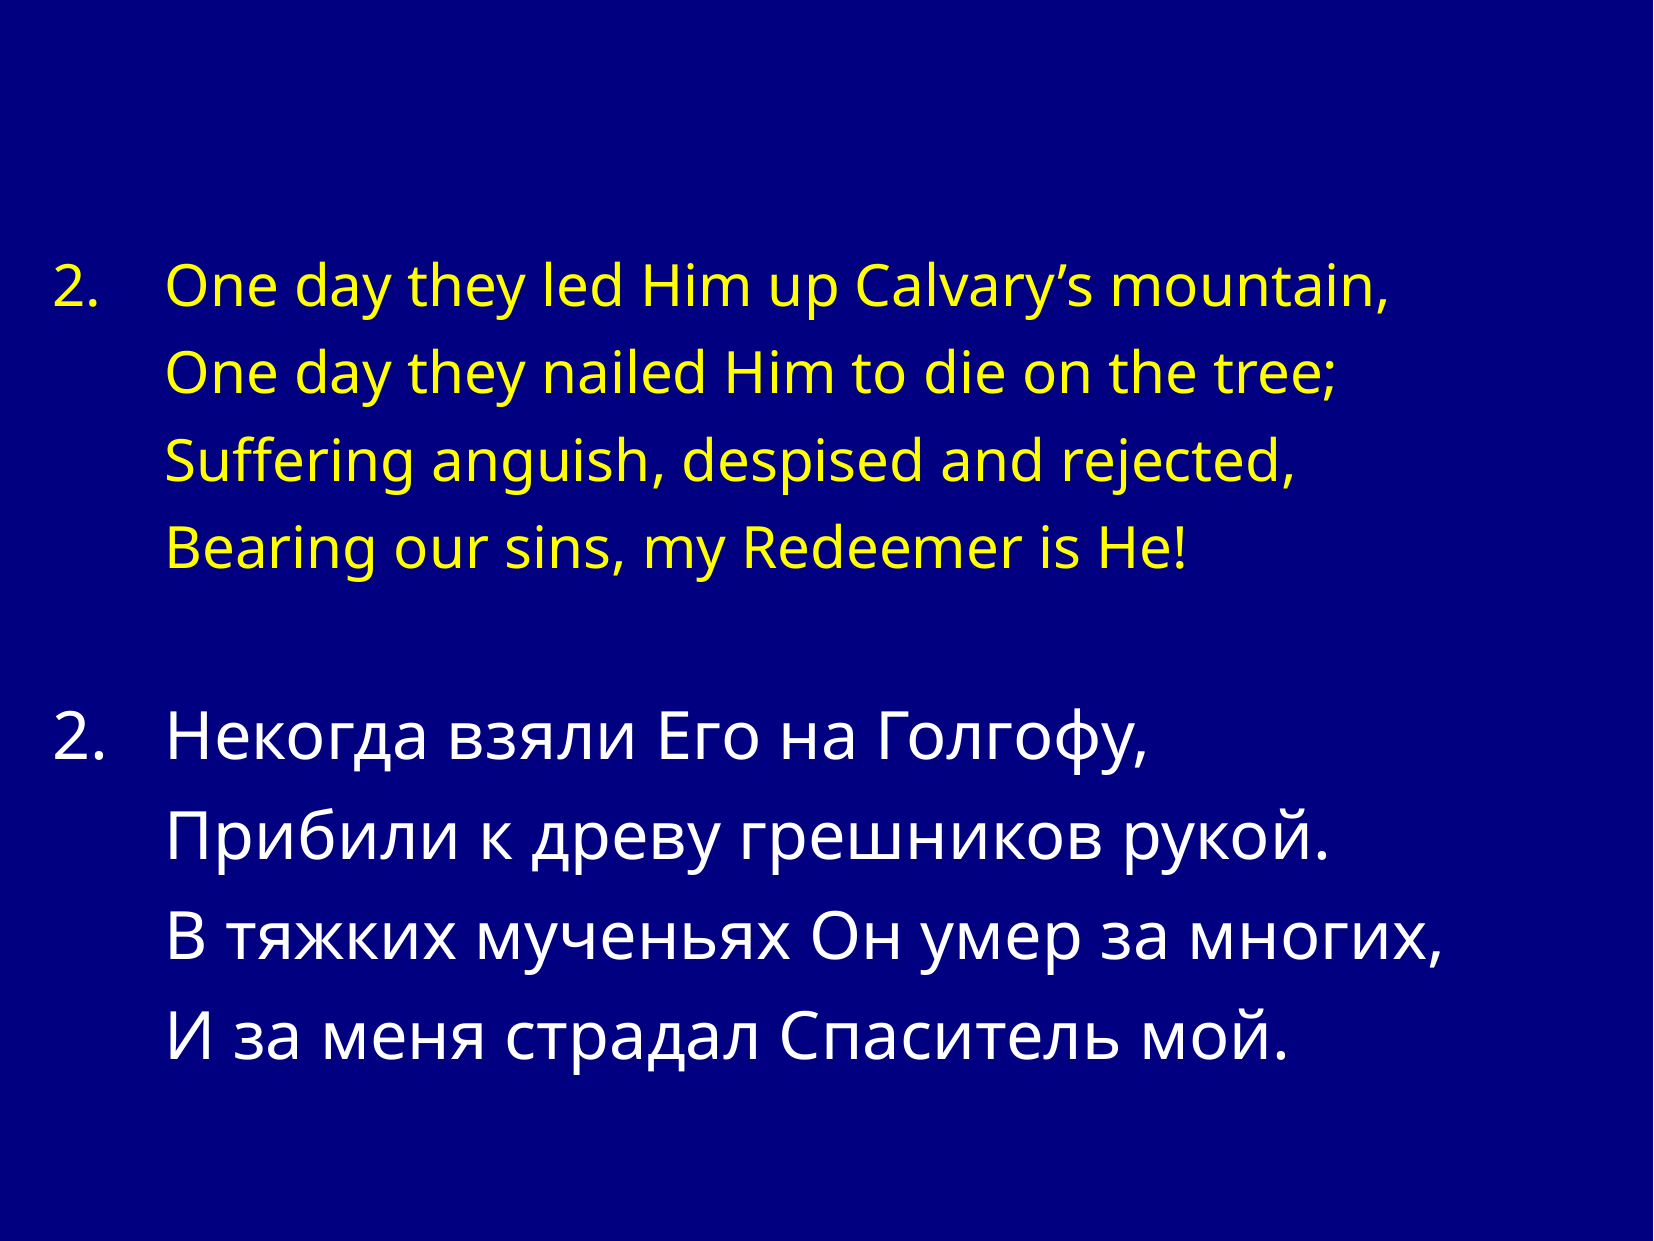

2.	One day they led Him up Calvary’s mountain,
	One day they nailed Him to die on the tree;
	Suffering anguish, despised and rejected,
	Bearing our sins, my Redeemer is He!
2.	Некогда взяли Его на Голгофу,
	Прибили к древу грешников рукой.
	В тяжких мученьях Он умер за многих,
	И за меня страдал Спаситель мой.